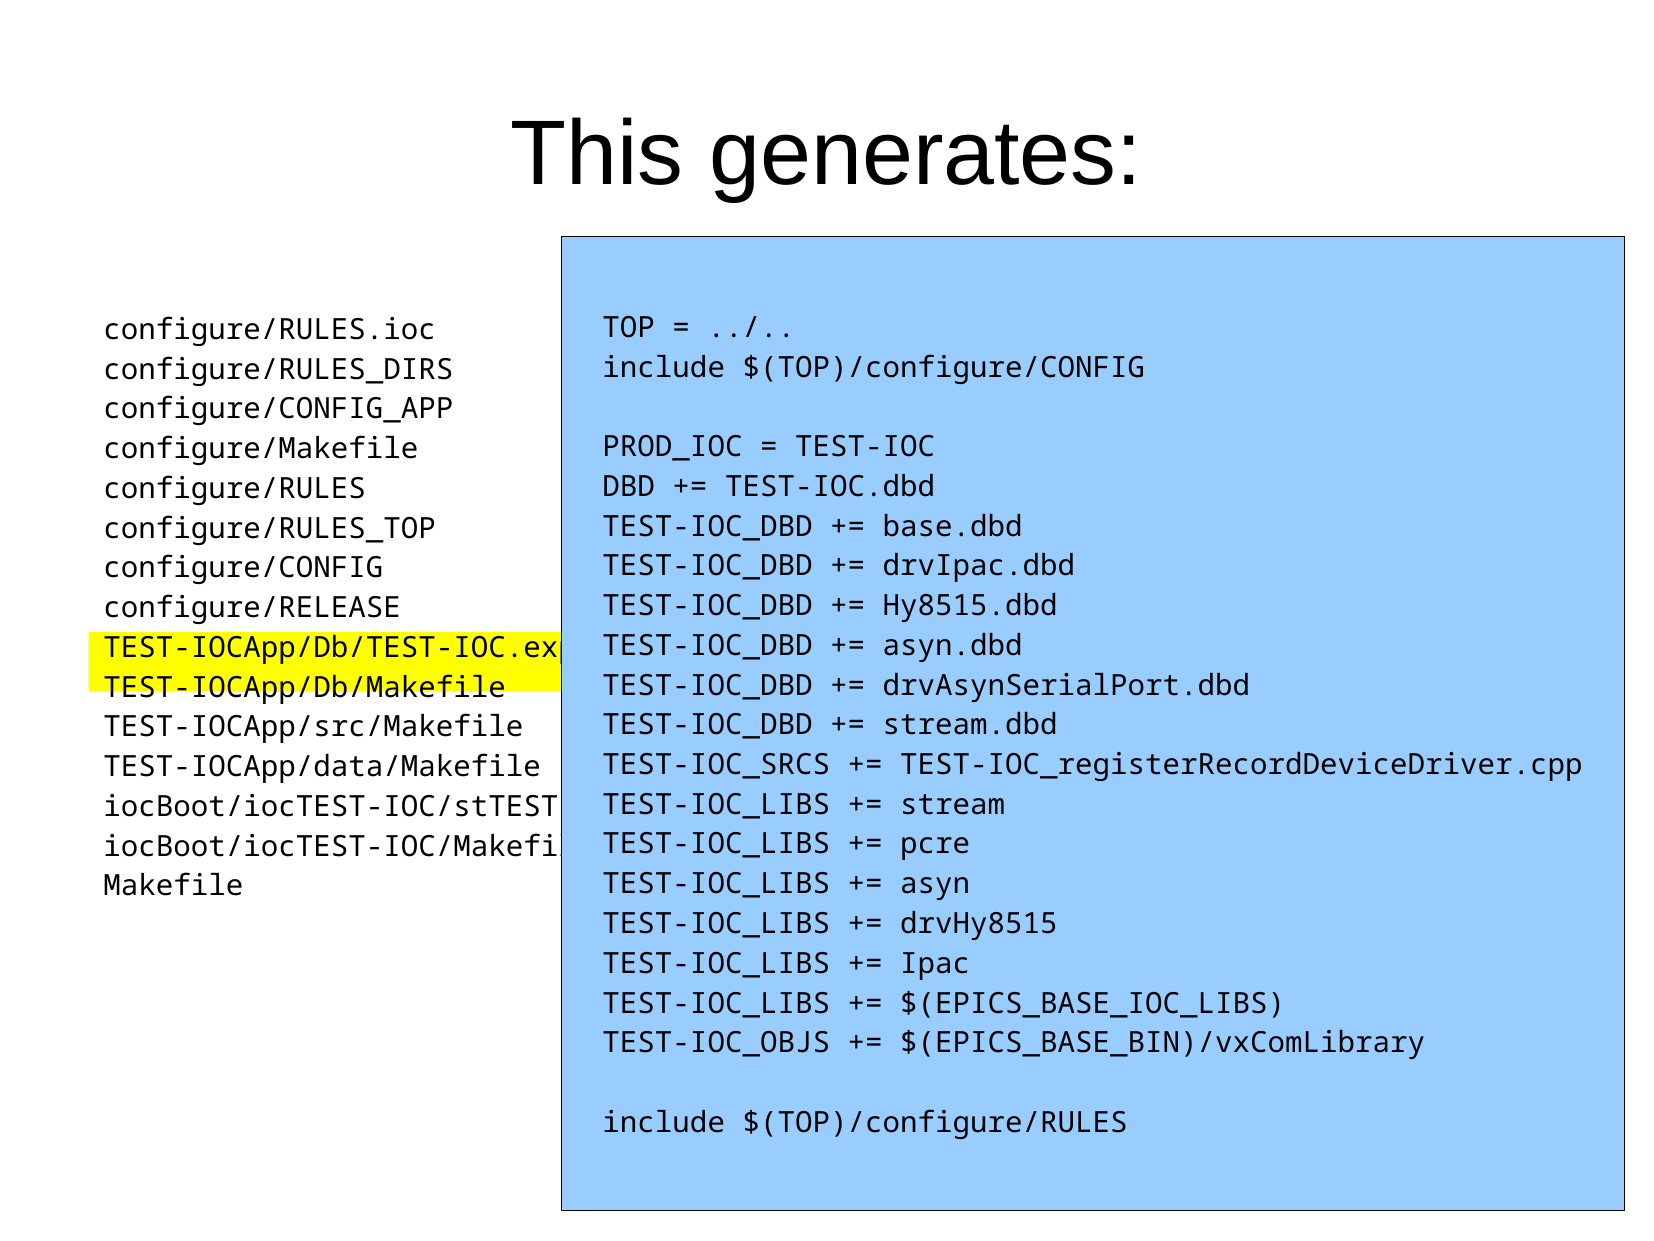

# This generates:
TOP = ../..
include $(TOP)/configure/CONFIG
PROD_IOC = TEST-IOC
DBD += TEST-IOC.dbd
TEST-IOC_DBD += base.dbd
TEST-IOC_DBD += drvIpac.dbd
TEST-IOC_DBD += Hy8515.dbd
TEST-IOC_DBD += asyn.dbd
TEST-IOC_DBD += drvAsynSerialPort.dbd
TEST-IOC_DBD += stream.dbd
TEST-IOC_SRCS += TEST-IOC_registerRecordDeviceDriver.cpp
TEST-IOC_LIBS += stream
TEST-IOC_LIBS += pcre
TEST-IOC_LIBS += asyn
TEST-IOC_LIBS += drvHy8515
TEST-IOC_LIBS += Ipac
TEST-IOC_LIBS += $(EPICS_BASE_IOC_LIBS)
TEST-IOC_OBJS += $(EPICS_BASE_BIN)/vxComLibrary
include $(TOP)/configure/RULES
configure/RULES.ioc
configure/RULES_DIRS
configure/CONFIG_APP
configure/Makefile
configure/RULES
configure/RULES_TOP
configure/CONFIG
configure/RELEASE
TEST-IOCApp/Db/TEST-IOC.expanded.substitutions
TEST-IOCApp/Db/Makefile
TEST-IOCApp/src/Makefile
TEST-IOCApp/data/Makefile
iocBoot/iocTEST-IOC/stTEST-IOC.cmd
iocBoot/iocTEST-IOC/Makefile
Makefile